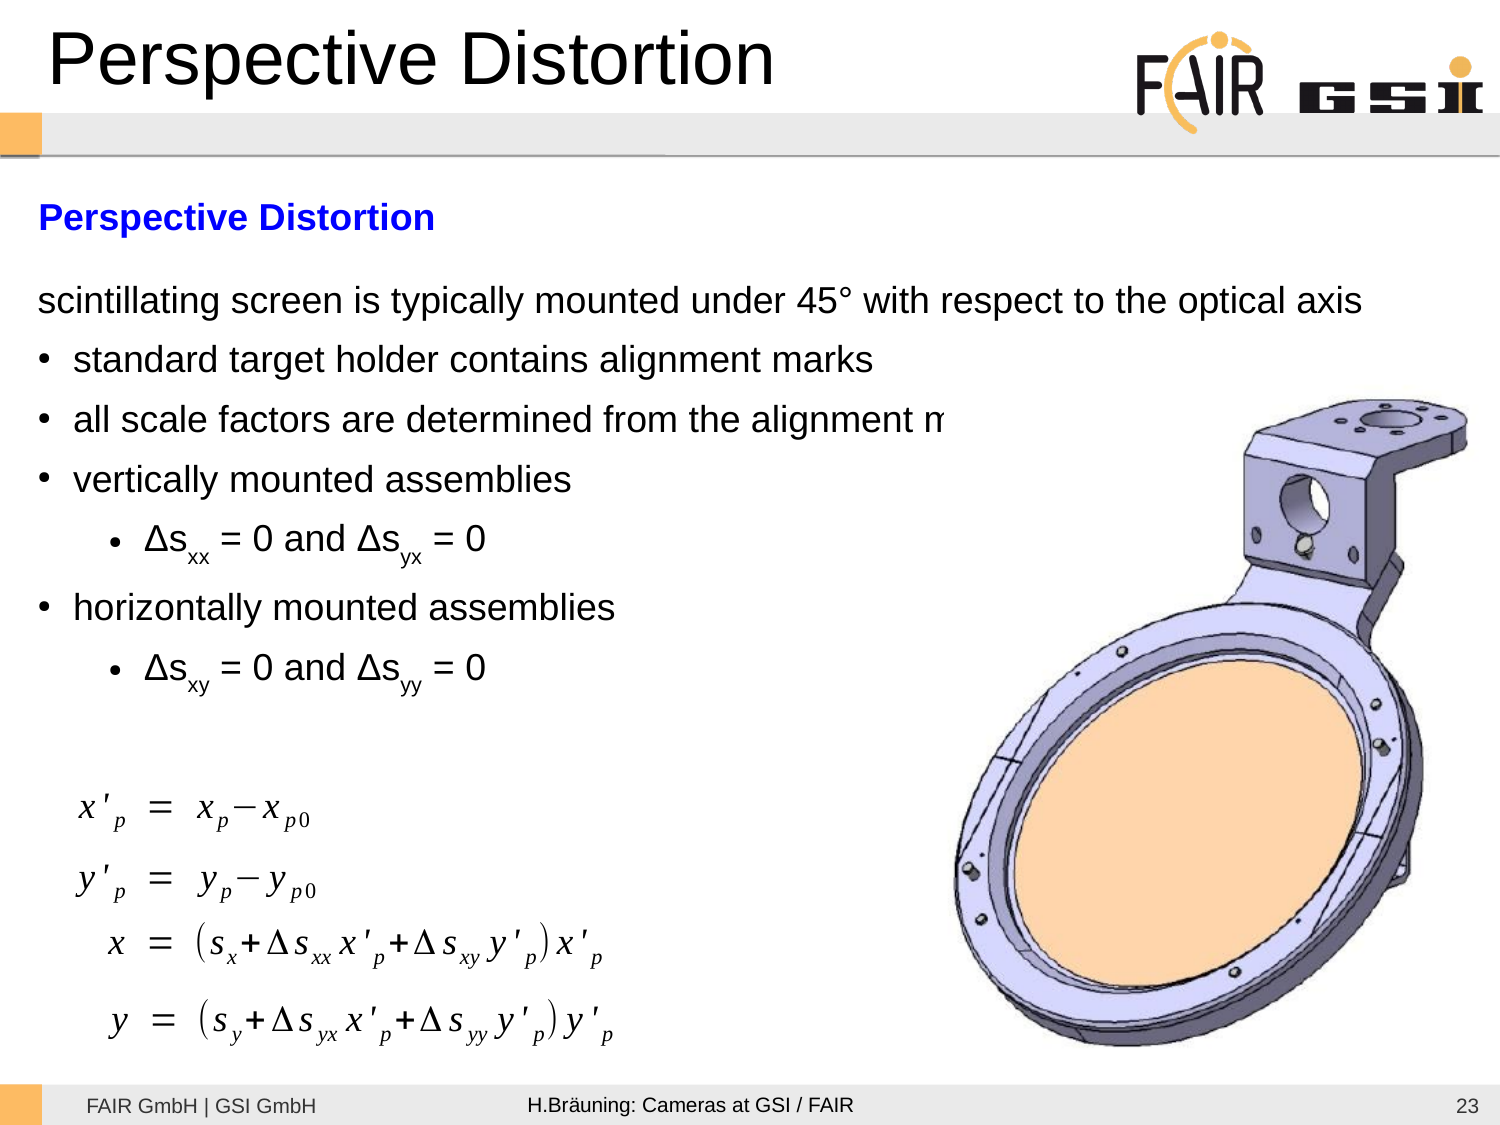

# Perspective Distortion
Perspective Distortion
scintillating screen is typically mounted under 45° with respect to the optical axis
standard target holder contains alignment marks
all scale factors are determined from the alignment marks
vertically mounted assemblies
Δsxx = 0 and Δsyx = 0
horizontally mounted assemblies
Δsxy = 0 and Δsyy = 0
23
Harald Bräuning / GSI